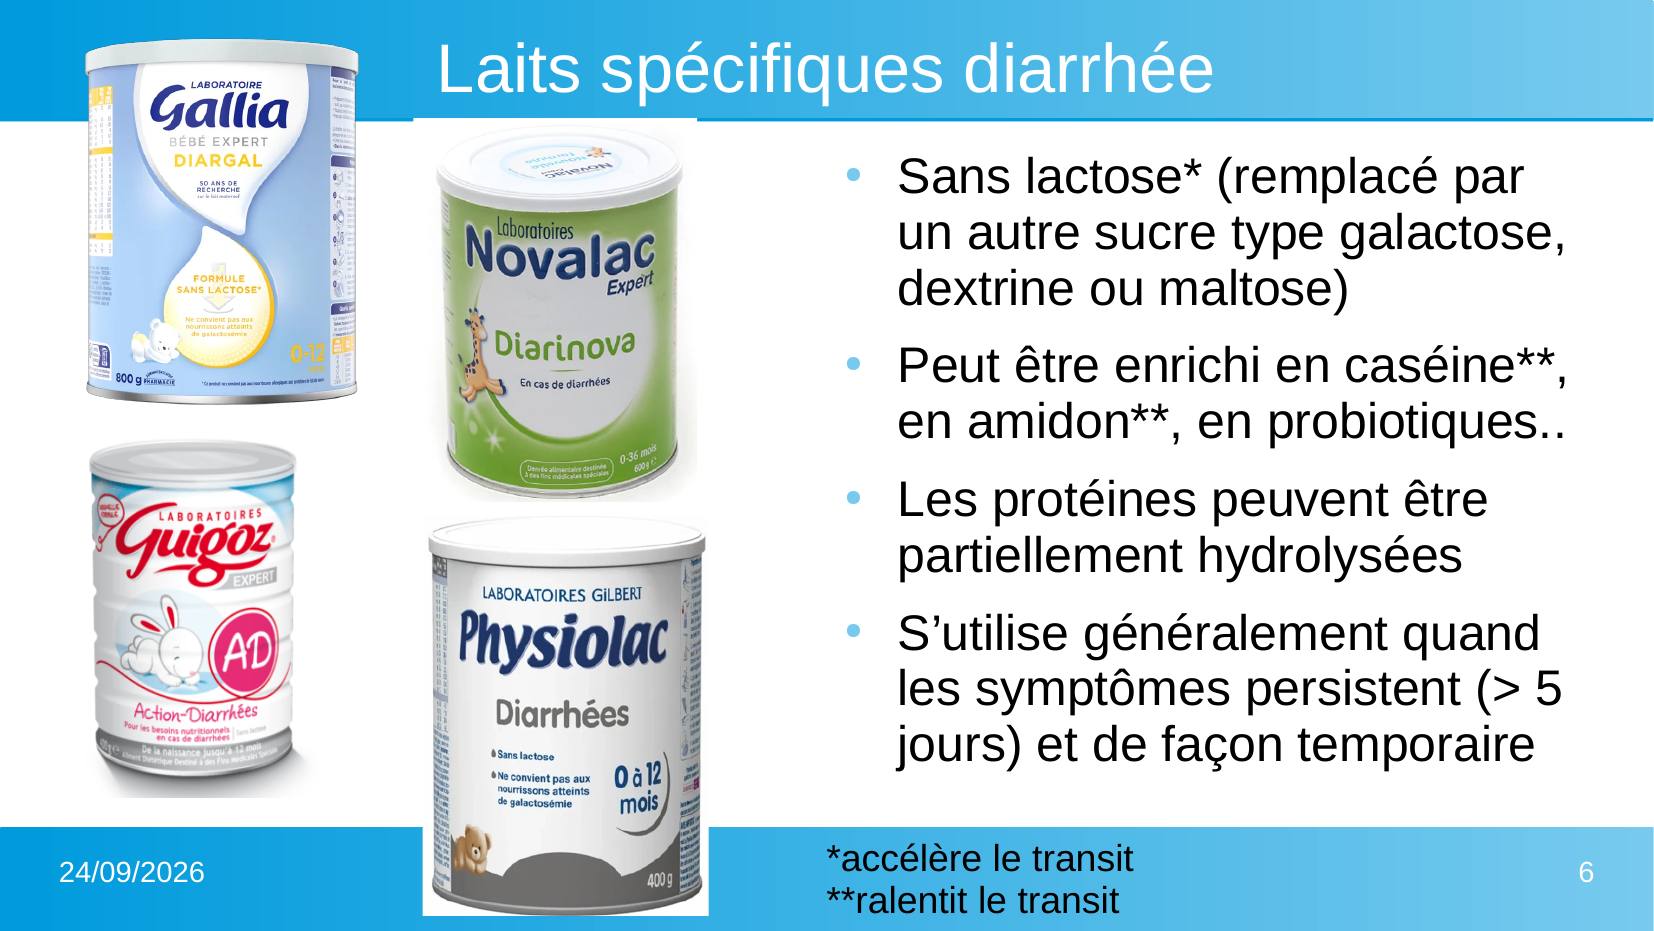

# Laits spécifiques diarrhée
Sans lactose* (remplacé par un autre sucre type galactose, dextrine ou maltose)
Peut être enrichi en caséine**, en amidon**, en probiotiques..
Les protéines peuvent être partiellement hydrolysées
S’utilise généralement quand les symptômes persistent (> 5 jours) et de façon temporaire
*accélère le transit
**ralentit le transit
6